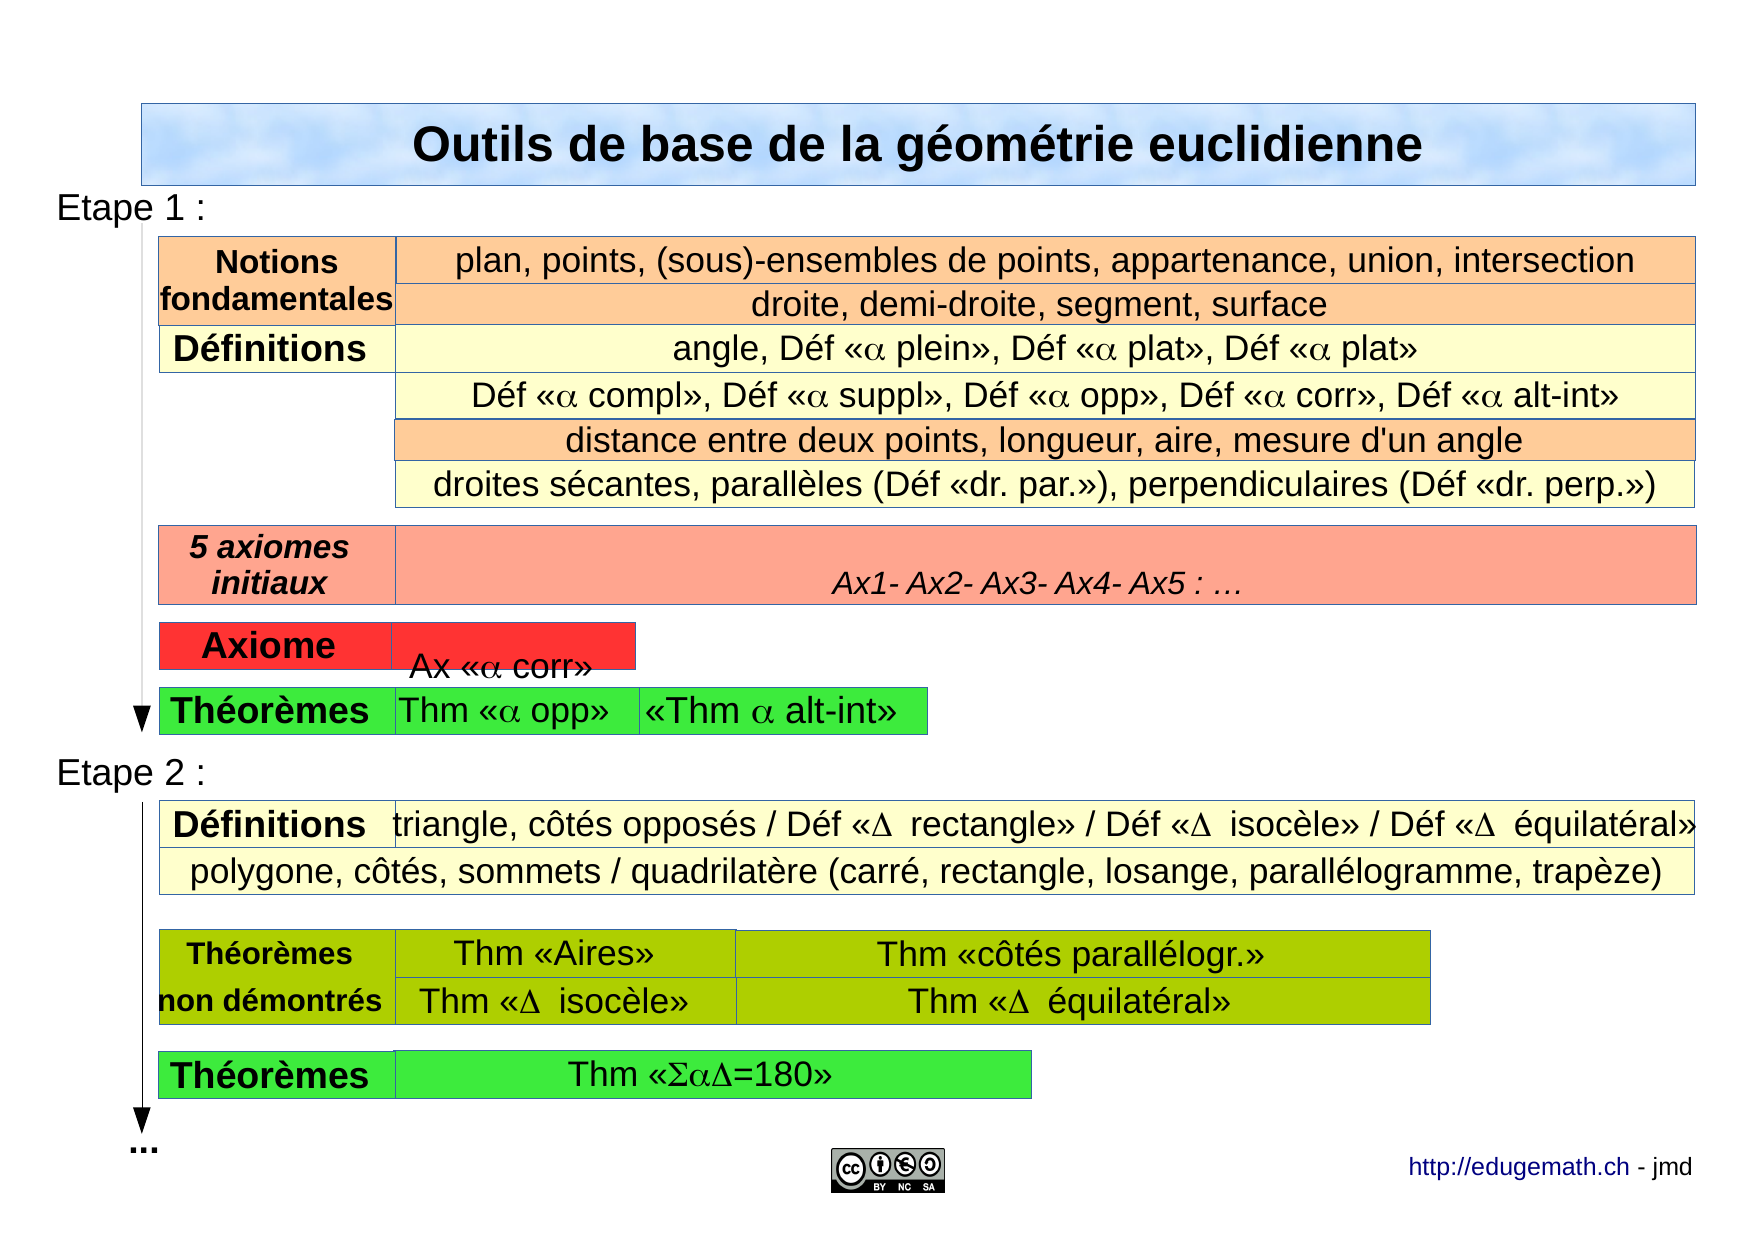

Outils de base de la géométrie euclidienne
Etape 1 :
Notions
fondamentales
plan, points, (sous)-ensembles de points, appartenance, union, intersection
droite, demi-droite, segment, surface
angle, Déf «a plein», Déf «a plat», Déf «a plat»
Définitions
Déf «a compl», Déf «a suppl», Déf «a opp», Déf «a corr», Déf «a alt-int»
distance entre deux points, longueur, aire, mesure d'un angle
droites sécantes, parallèles (Déf «dr. par.»), perpendiculaires (Déf «dr. perp.»)
5 axiomes
initiaux
Ax1- Ax2- Ax3- Ax4- Ax5 : …
Axiome
Ax «a corr»
Thm «a opp»
«Thm a alt-int»
Théorèmes
Etape 2 :
triangle, côtés opposés / Déf «D rectangle» / Déf «D isocèle» / Déf «D équilatéral»
Définitions
polygone, côtés, sommets / quadrilatère (carré, rectangle, losange, parallélogramme, trapèze)
Théorèmes
non démontrés
Thm «Aires»
Thm «côtés parallélogr.»
Thm «D isocèle»
Thm «D équilatéral»
Thm «SaD=180»
Théorèmes
...
http://edugemath.ch - jmd